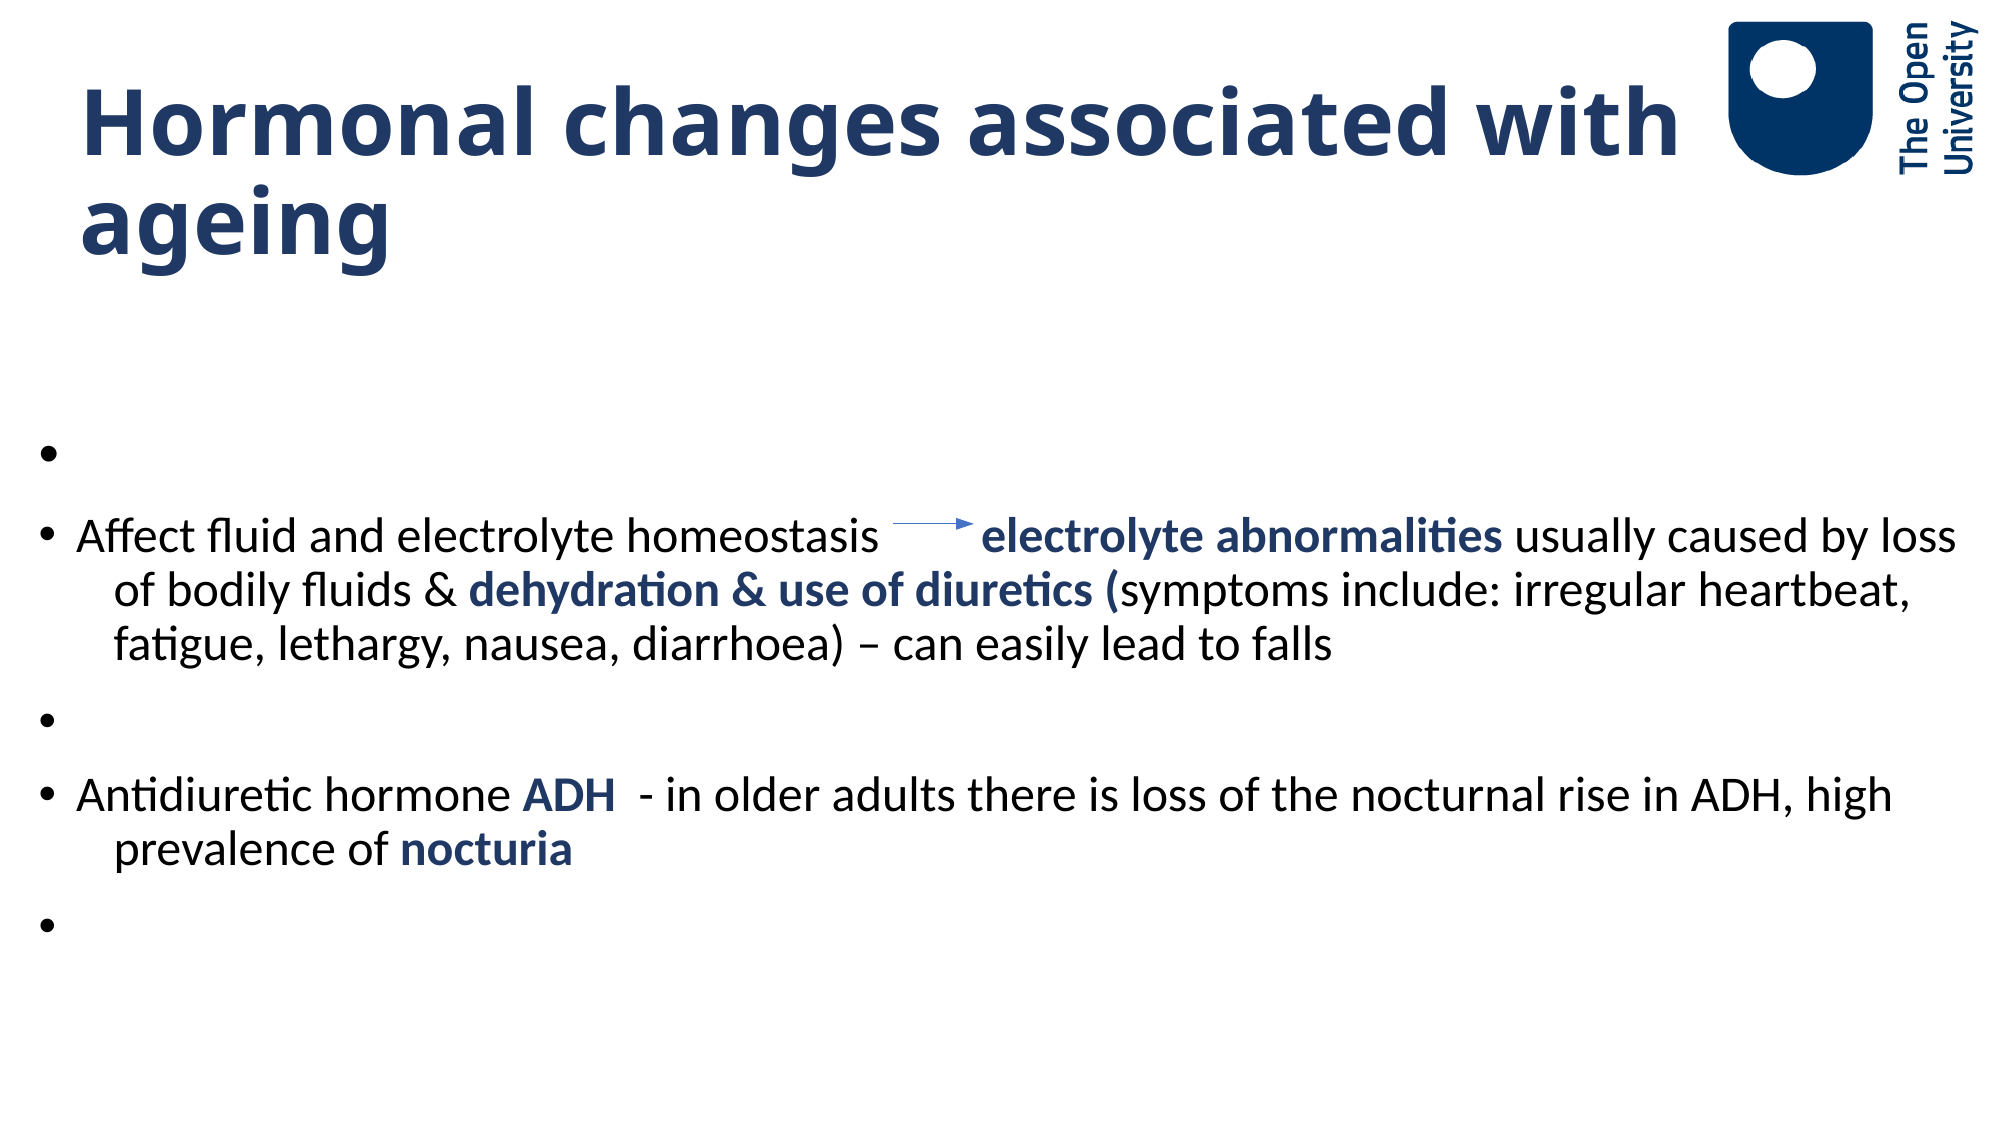

# Hormonal changes associated with ageing
Affect fluid and electrolyte homeostasis electrolyte abnormalities usually caused by loss of bodily fluids & dehydration & use of diuretics (symptoms include: irregular heartbeat, fatigue, lethargy, nausea, diarrhoea) – can easily lead to falls
Antidiuretic hormone ADH - in older adults there is loss of the nocturnal rise in ADH, high prevalence of nocturia